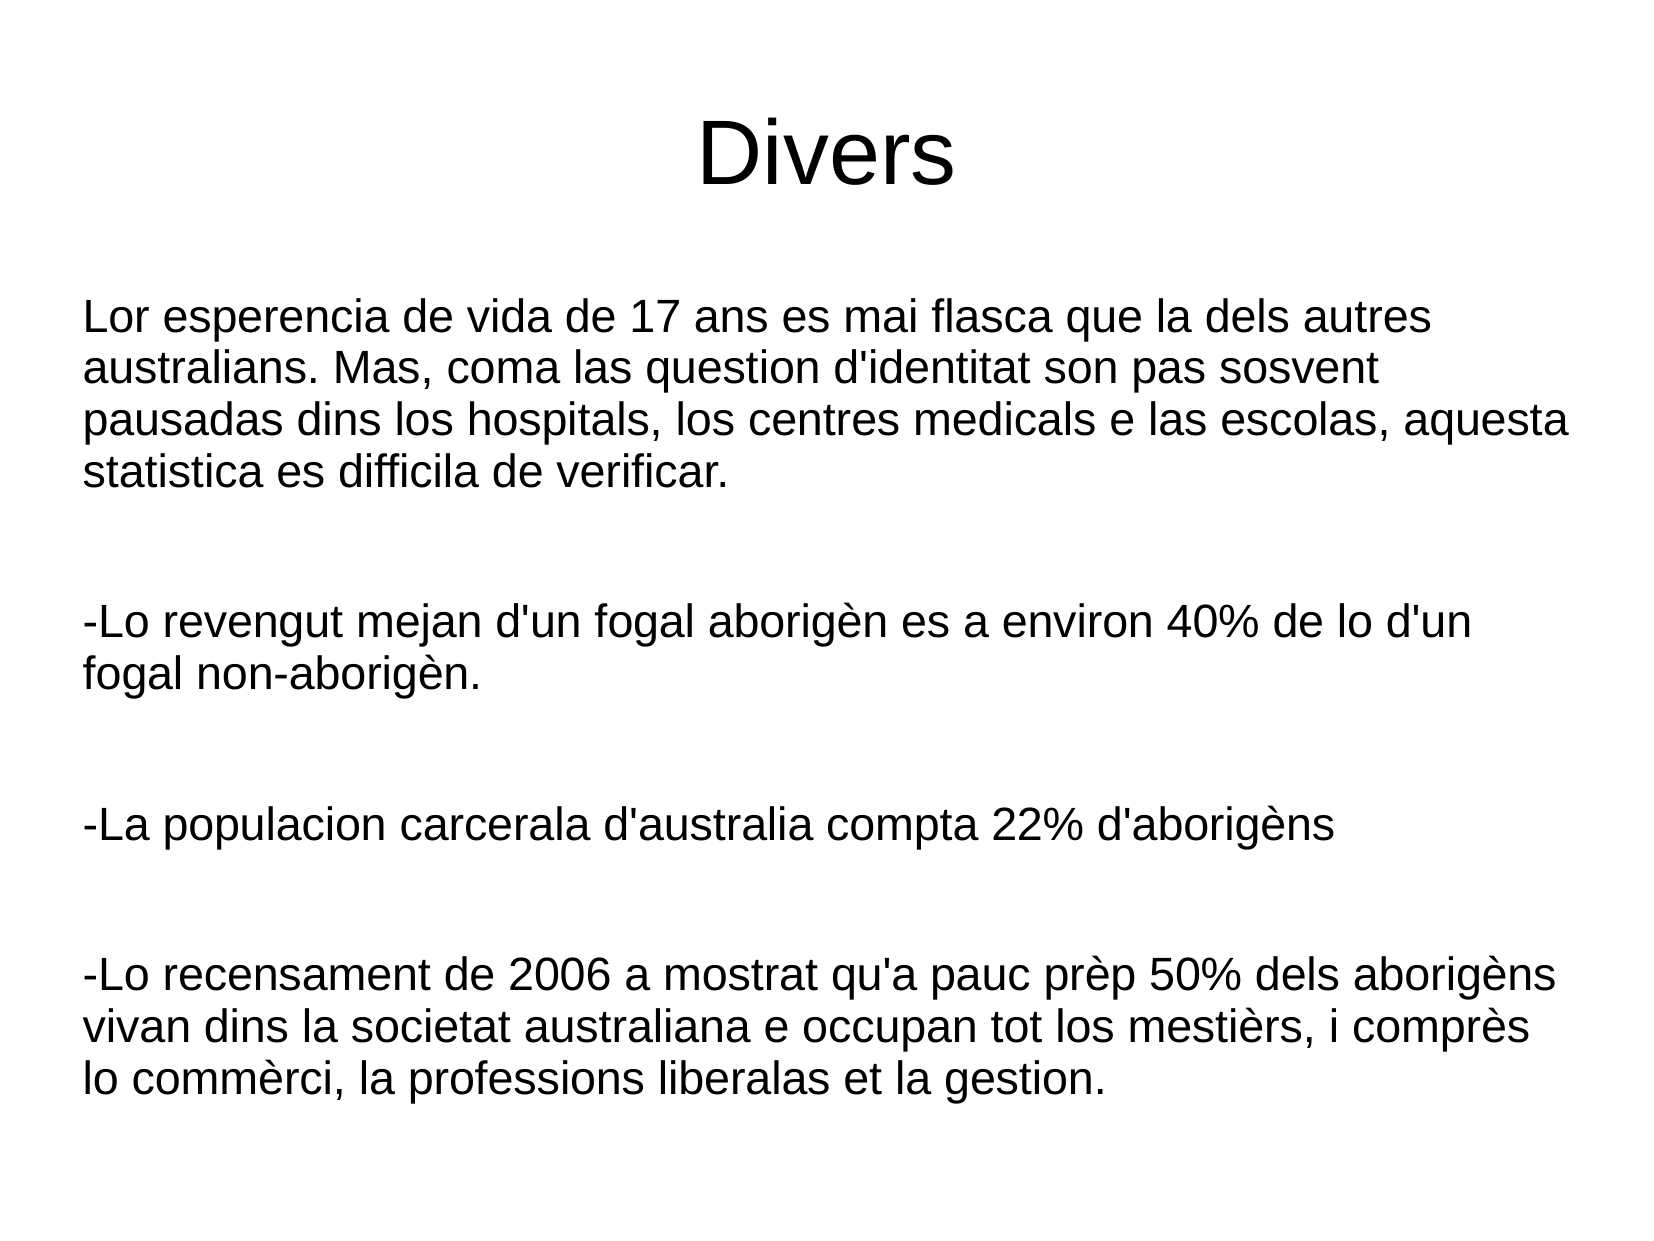

# Divers
­Lor esperencia de vida de 17 ans es mai flasca que la dels autres australians. Mas, coma las question d'identitat son pas sosvent pausadas dins los hospitals, los centres medicals e las escolas, aquesta statistica es difficila de verificar.
-Lo revengut mejan d'un fogal aborigèn es a environ 40% de lo d'un fogal non-aborigèn.
-La populacion carcerala d'australia compta 22% d'aborigèns
-Lo recensament de 2006 a mostrat qu'a pauc prèp 50% dels aborigèns vivan dins la societat australiana e occupan tot los mestièrs, i comprès lo commèrci, la professions liberalas et la gestion.